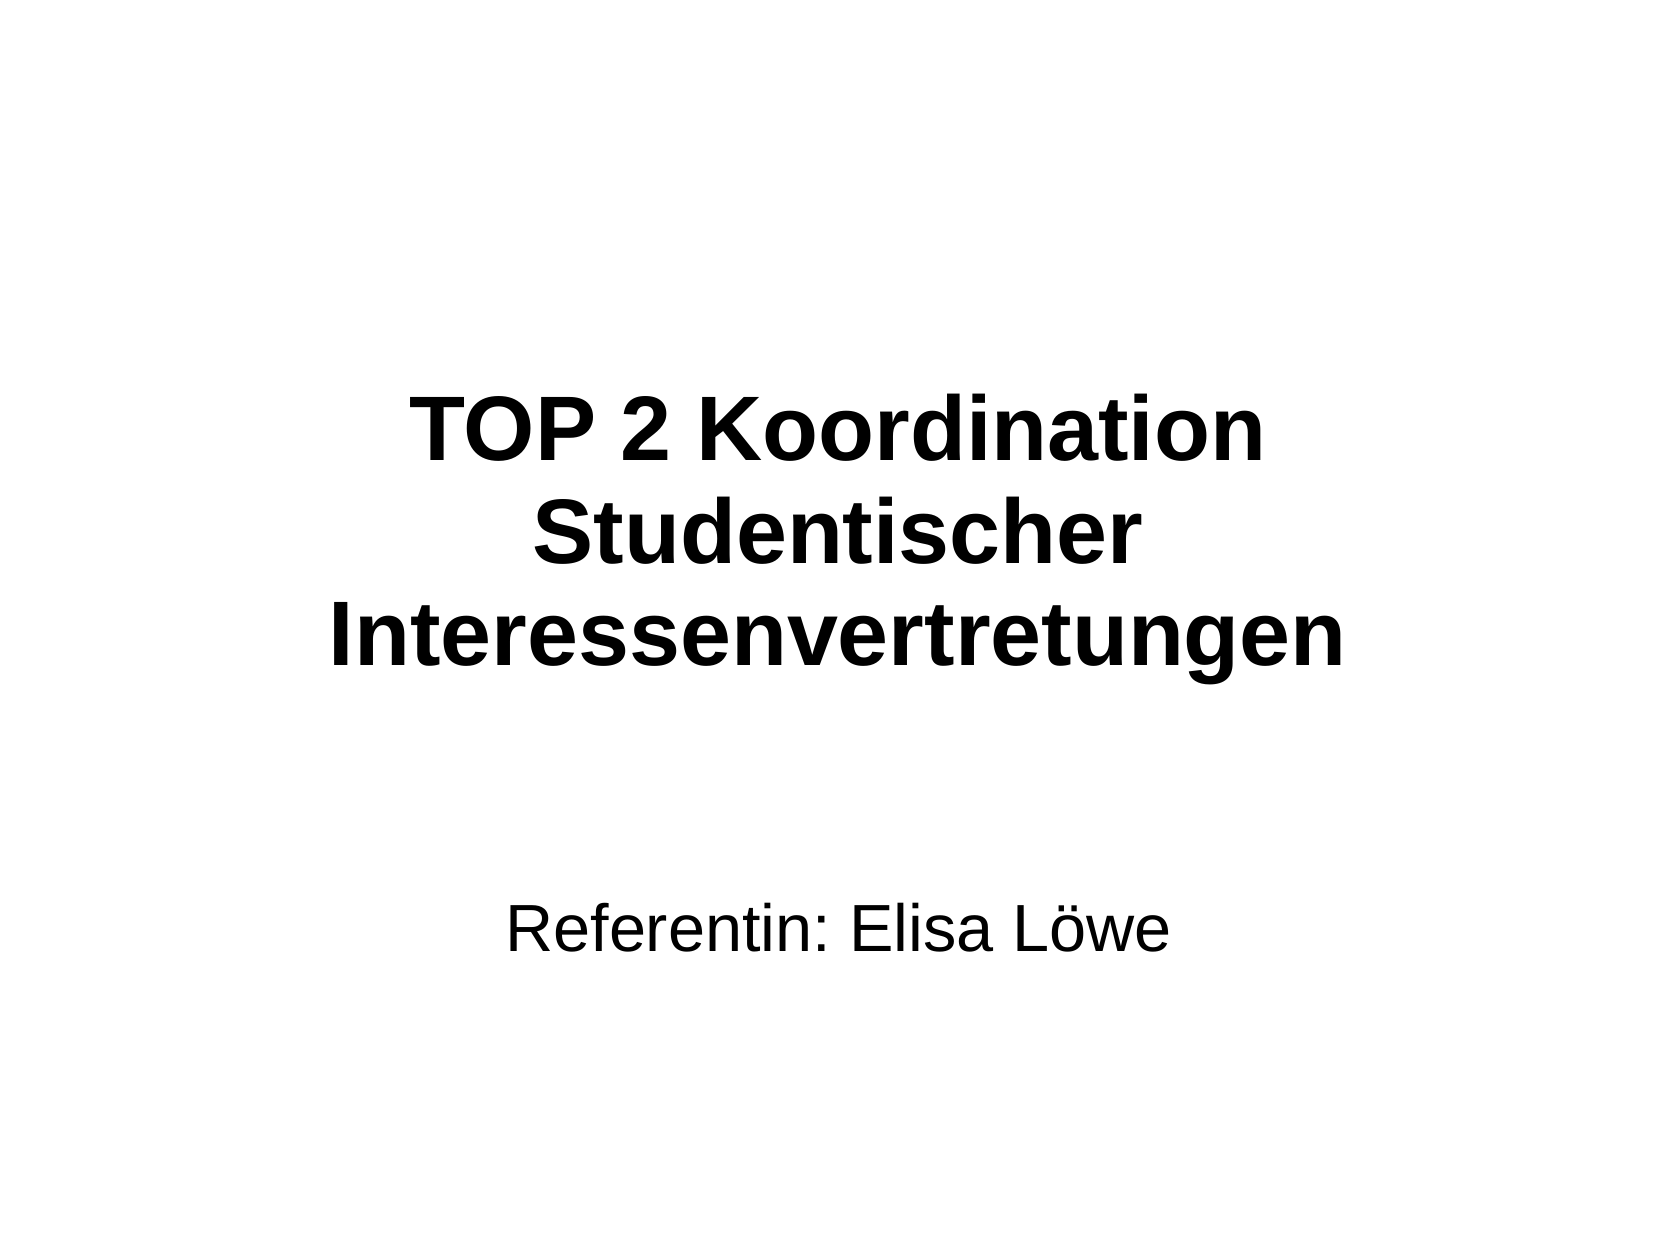

# TOP 2 Koordination Studentischer Interessenvertretungen Referentin: Elisa Löwe